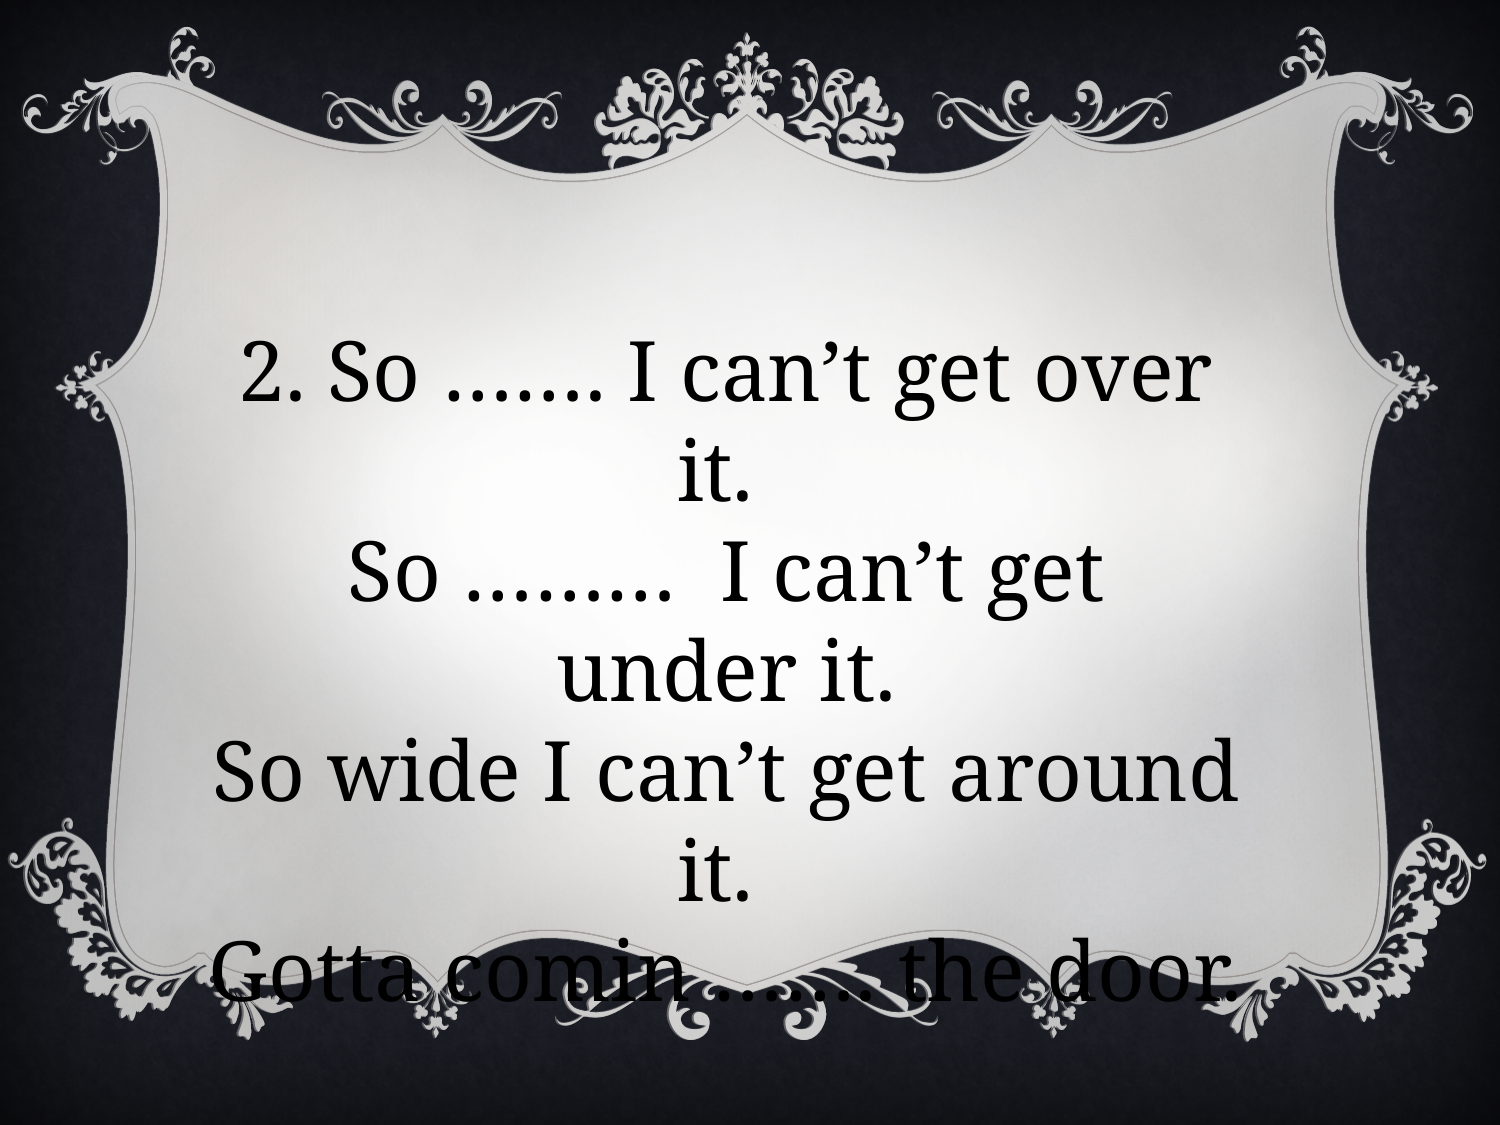

2. So ……. I can’t get over it.
So ……… I can’t get
under it.
So wide I can’t get around it.
Gotta comin ……. the door.